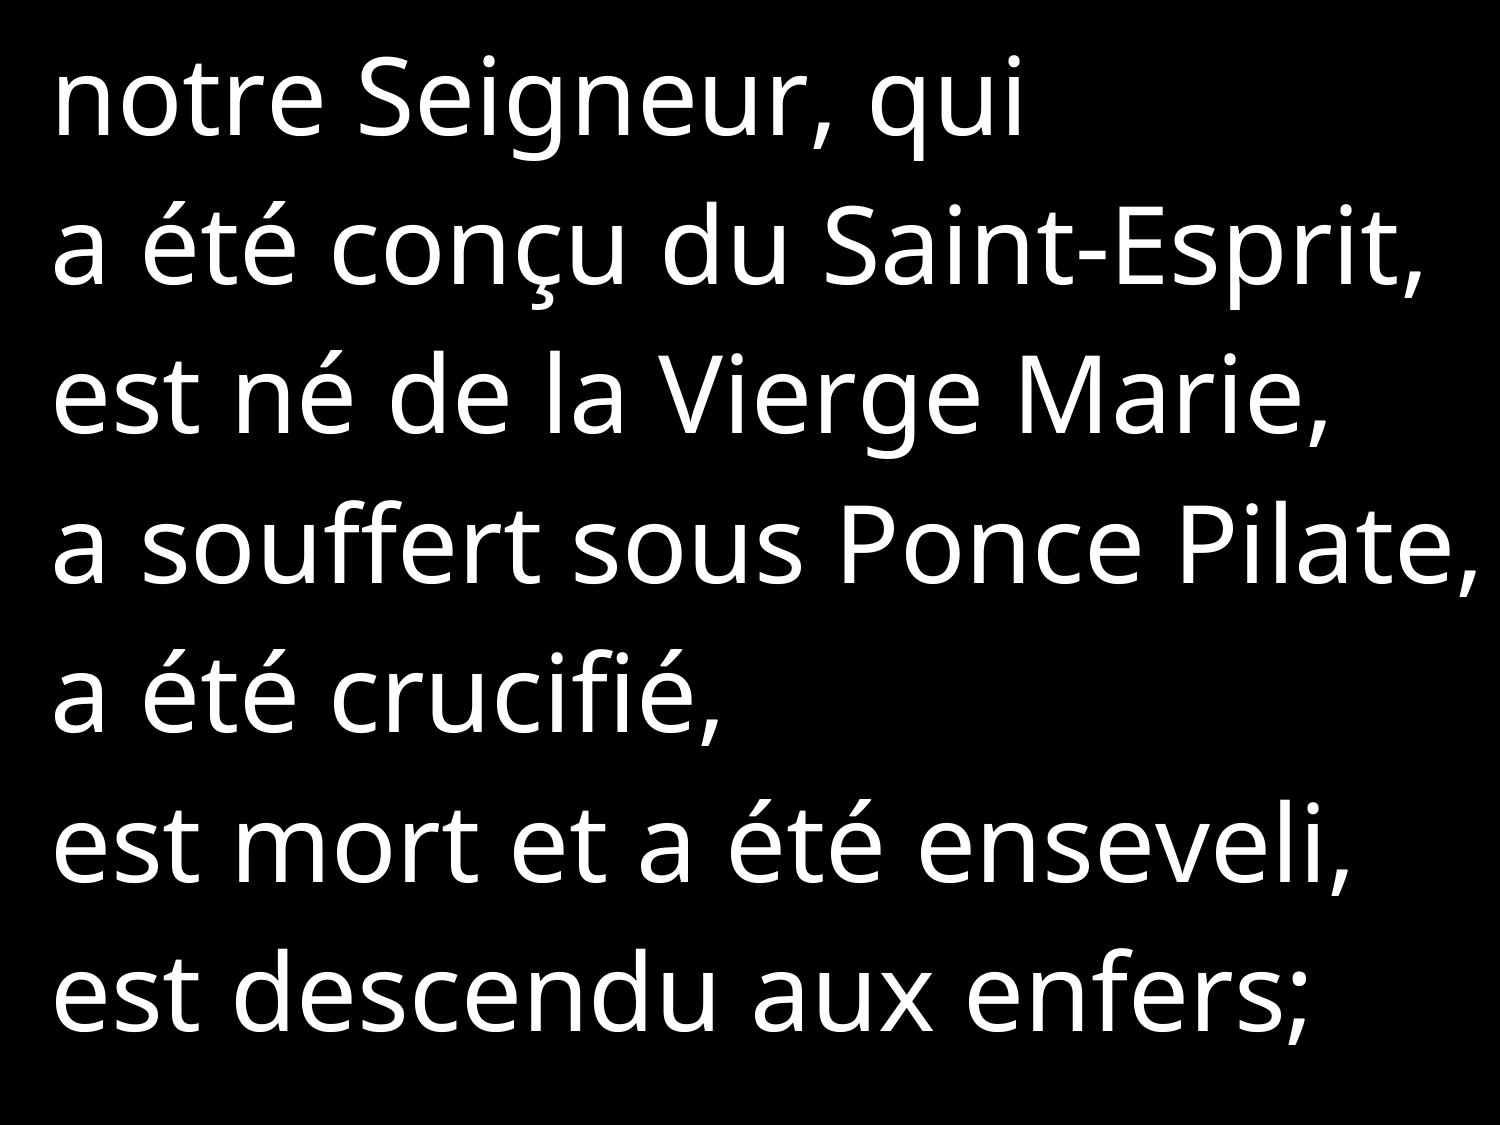

notre Seigneur, qui
a été conçu du Saint-Esprit,
est né de la Vierge Marie,
a souffert sous Ponce Pilate,
a été crucifié,
est mort et a été enseveli,
est descendu aux enfers;